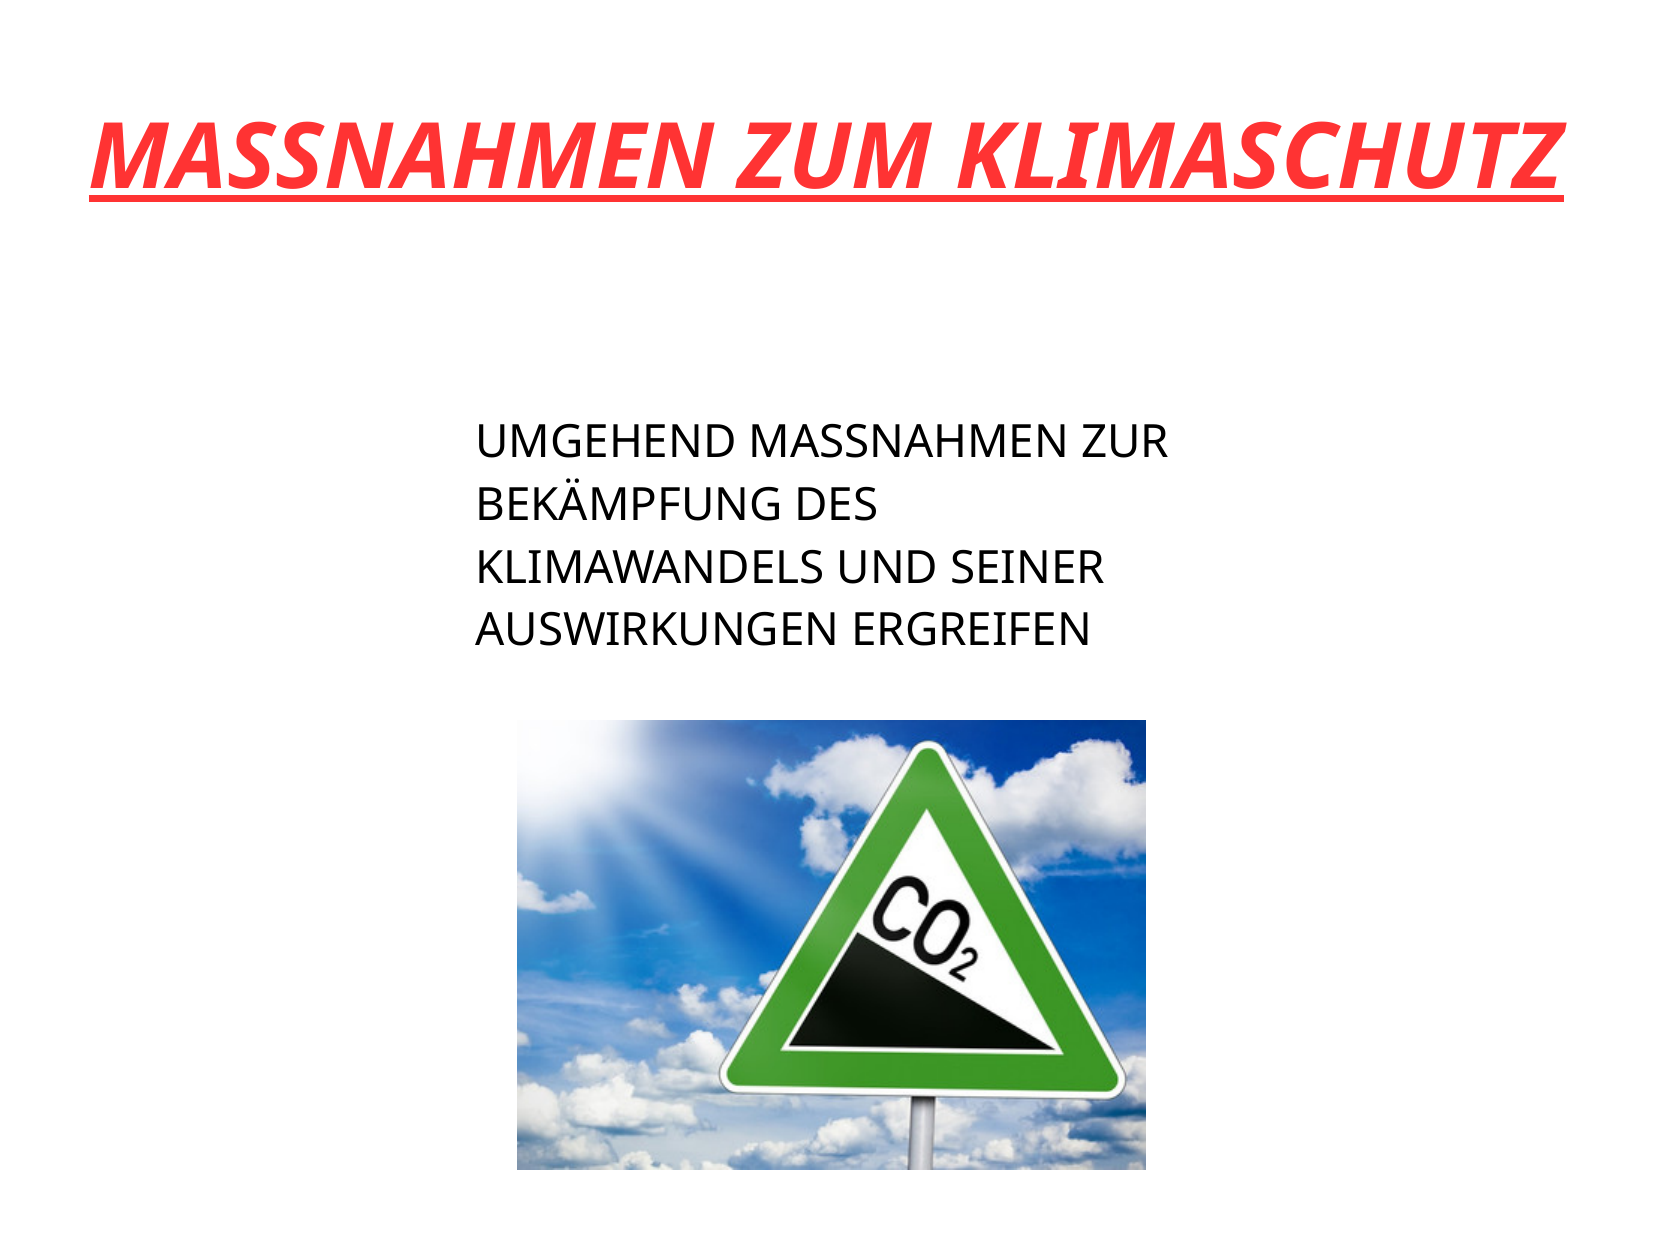

# MASSNAHMEN ZUM KLIMASCHUTZ
UMGEHEND MASSNAHMEN ZUR BEKÄMPFUNG DES KLIMAWANDELS UND SEINER AUSWIRKUNGEN ERGREIFEN